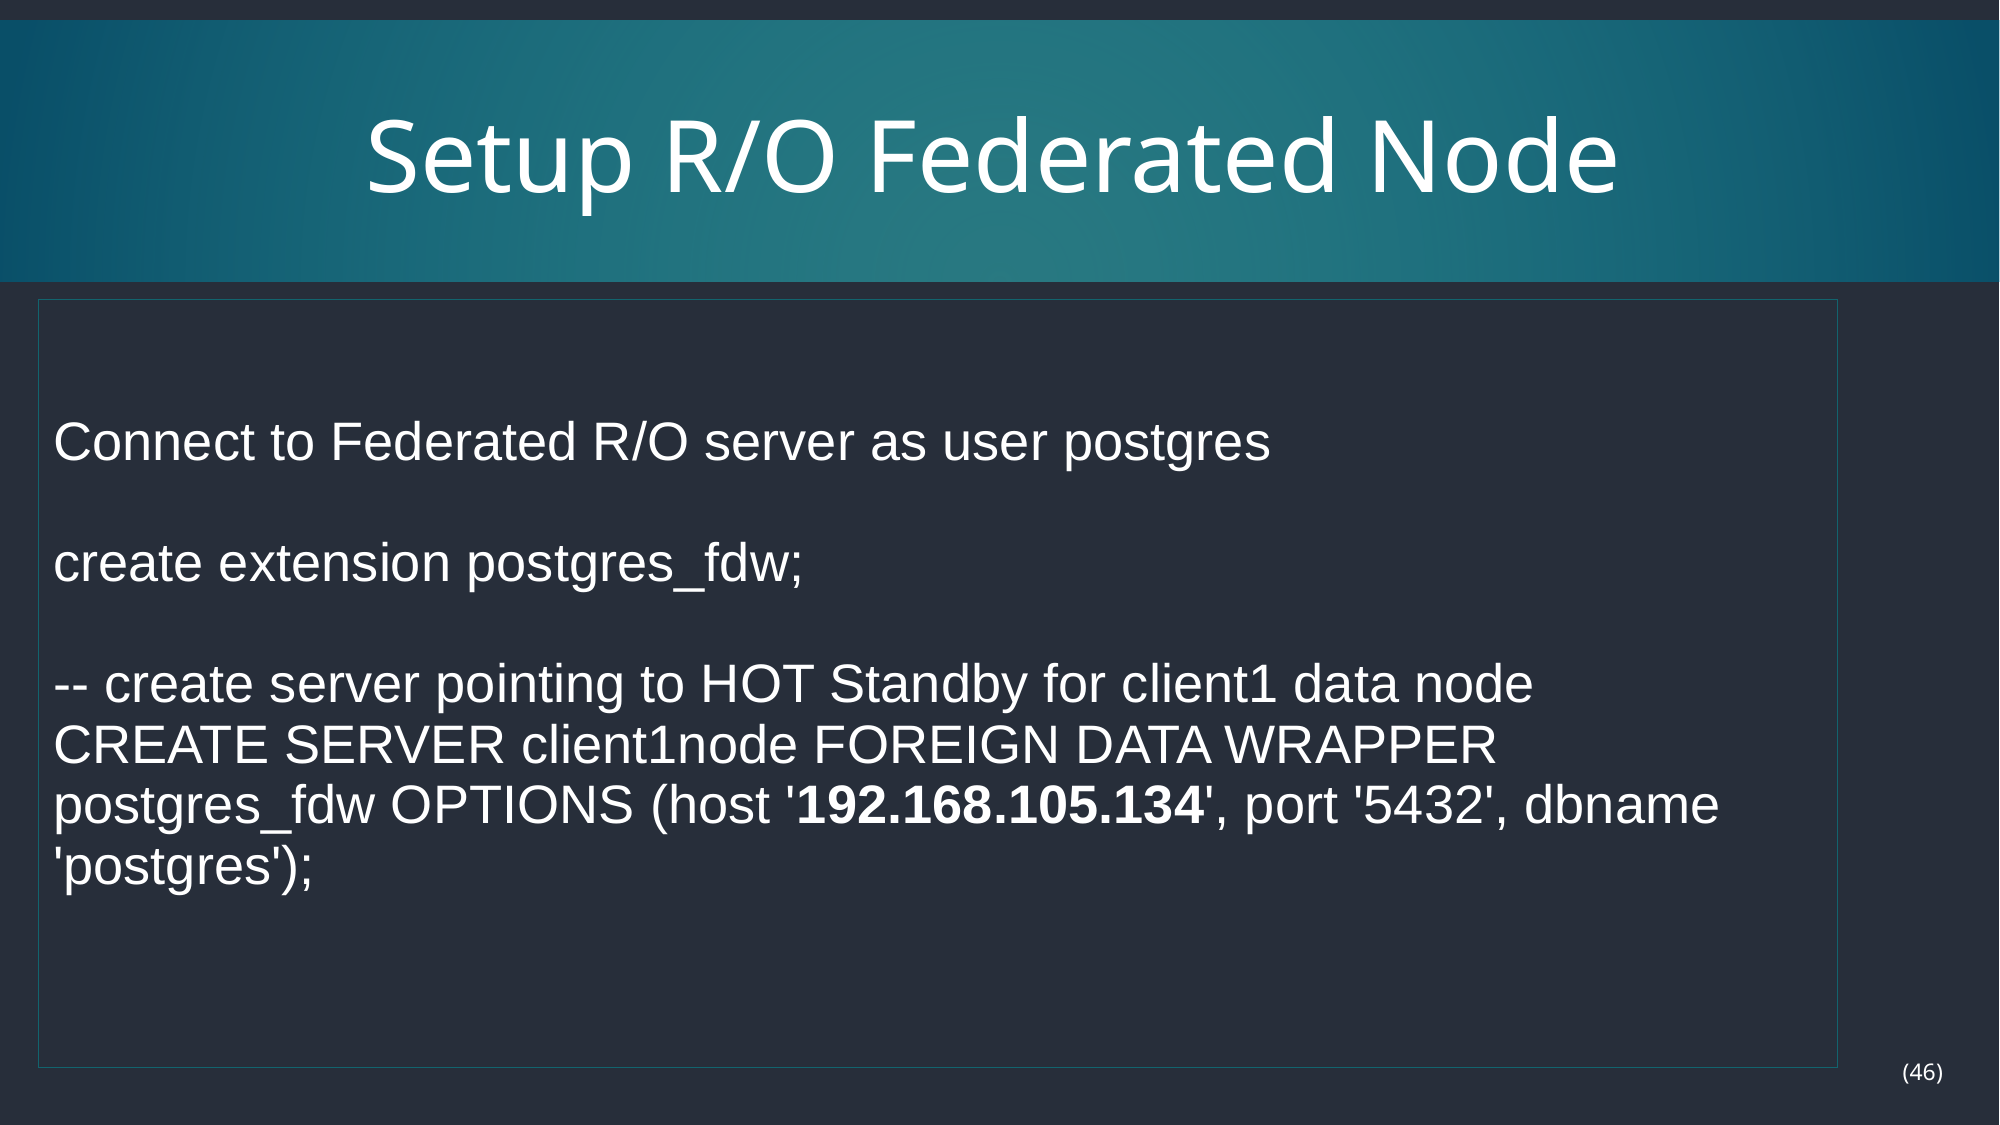

Setup R/O Federated Node
Connect to Federated R/O server as user postgres
create extension postgres_fdw;
-- create server pointing to HOT Standby for client1 data node
CREATE SERVER client1node FOREIGN DATA WRAPPER postgres_fdw OPTIONS (host '192.168.105.134', port '5432', dbname 'postgres');